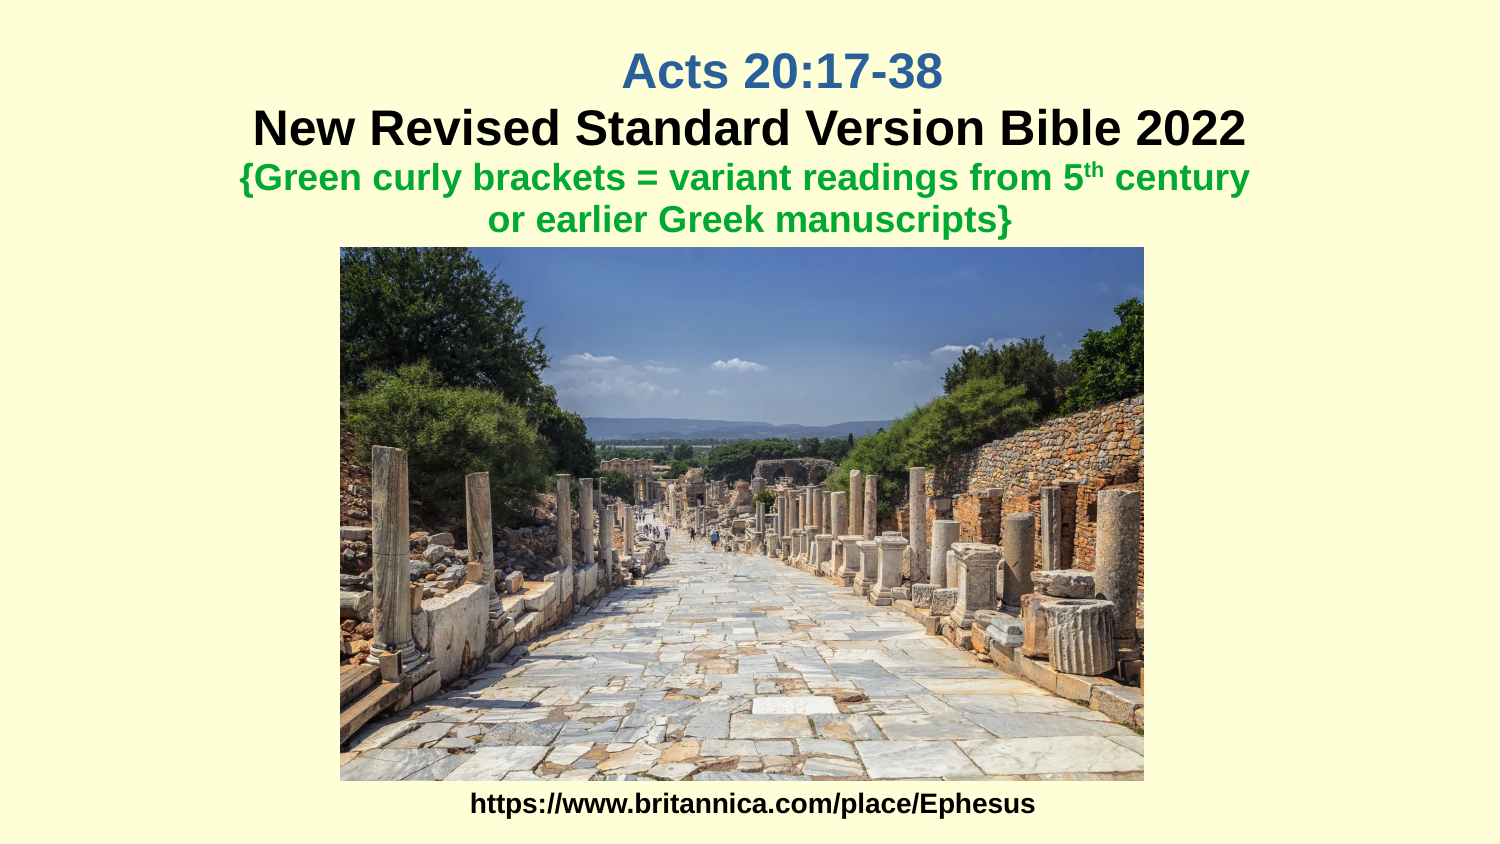

Acts 20:17-38
New Revised Standard Version Bible 2022
{Green curly brackets = variant readings from 5th century
or earlier Greek manuscripts}
https://www.britannica.com/place/Ephesus